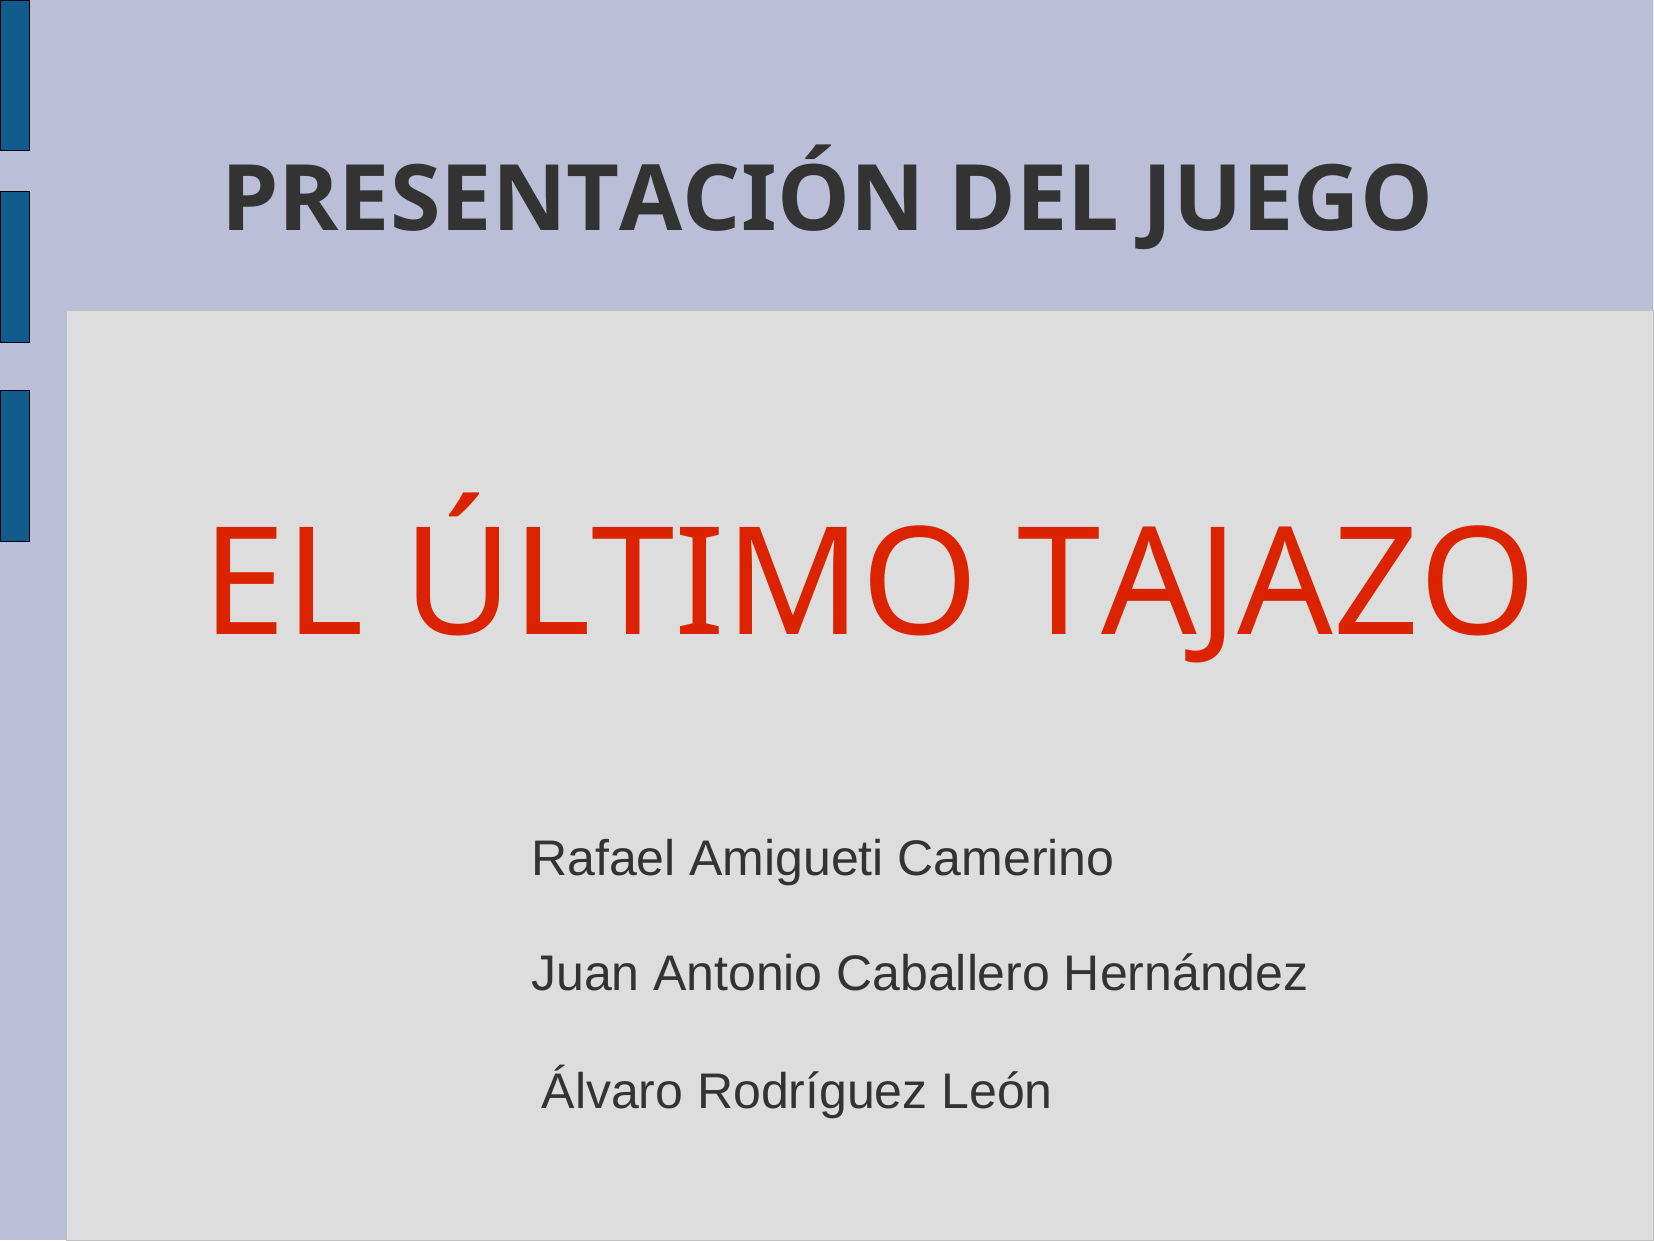

# PRESENTACIÓN DEL JUEGO
EL ÚLTIMO TAJAZO
Rafael Amigueti Camerino
Juan Antonio Caballero Hernández
Álvaro Rodríguez León